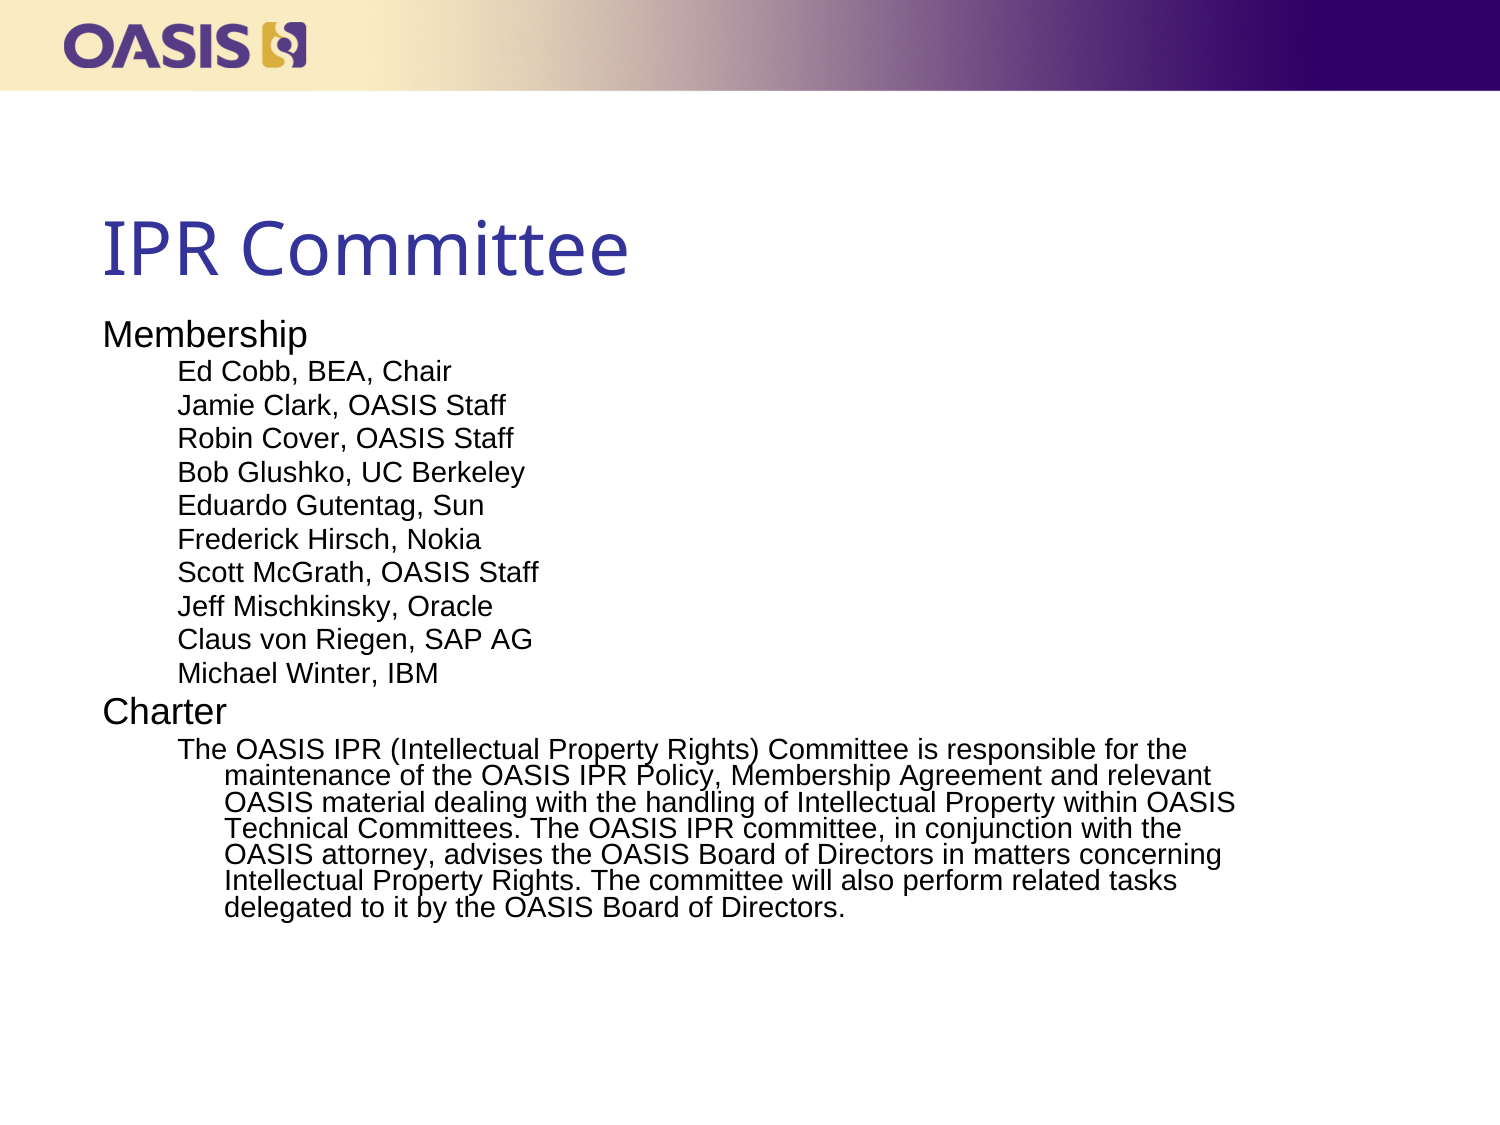

# IPR Committee
Membership
Ed Cobb, BEA, Chair
Jamie Clark, OASIS Staff
Robin Cover, OASIS Staff
Bob Glushko, UC Berkeley
Eduardo Gutentag, Sun
Frederick Hirsch, Nokia
Scott McGrath, OASIS Staff
Jeff Mischkinsky, Oracle
Claus von Riegen, SAP AG
Michael Winter, IBM
Charter
The OASIS IPR (Intellectual Property Rights) Committee is responsible for the maintenance of the OASIS IPR Policy, Membership Agreement and relevant OASIS material dealing with the handling of Intellectual Property within OASIS Technical Committees. The OASIS IPR committee, in conjunction with the OASIS attorney, advises the OASIS Board of Directors in matters concerning Intellectual Property Rights. The committee will also perform related tasks delegated to it by the OASIS Board of Directors.